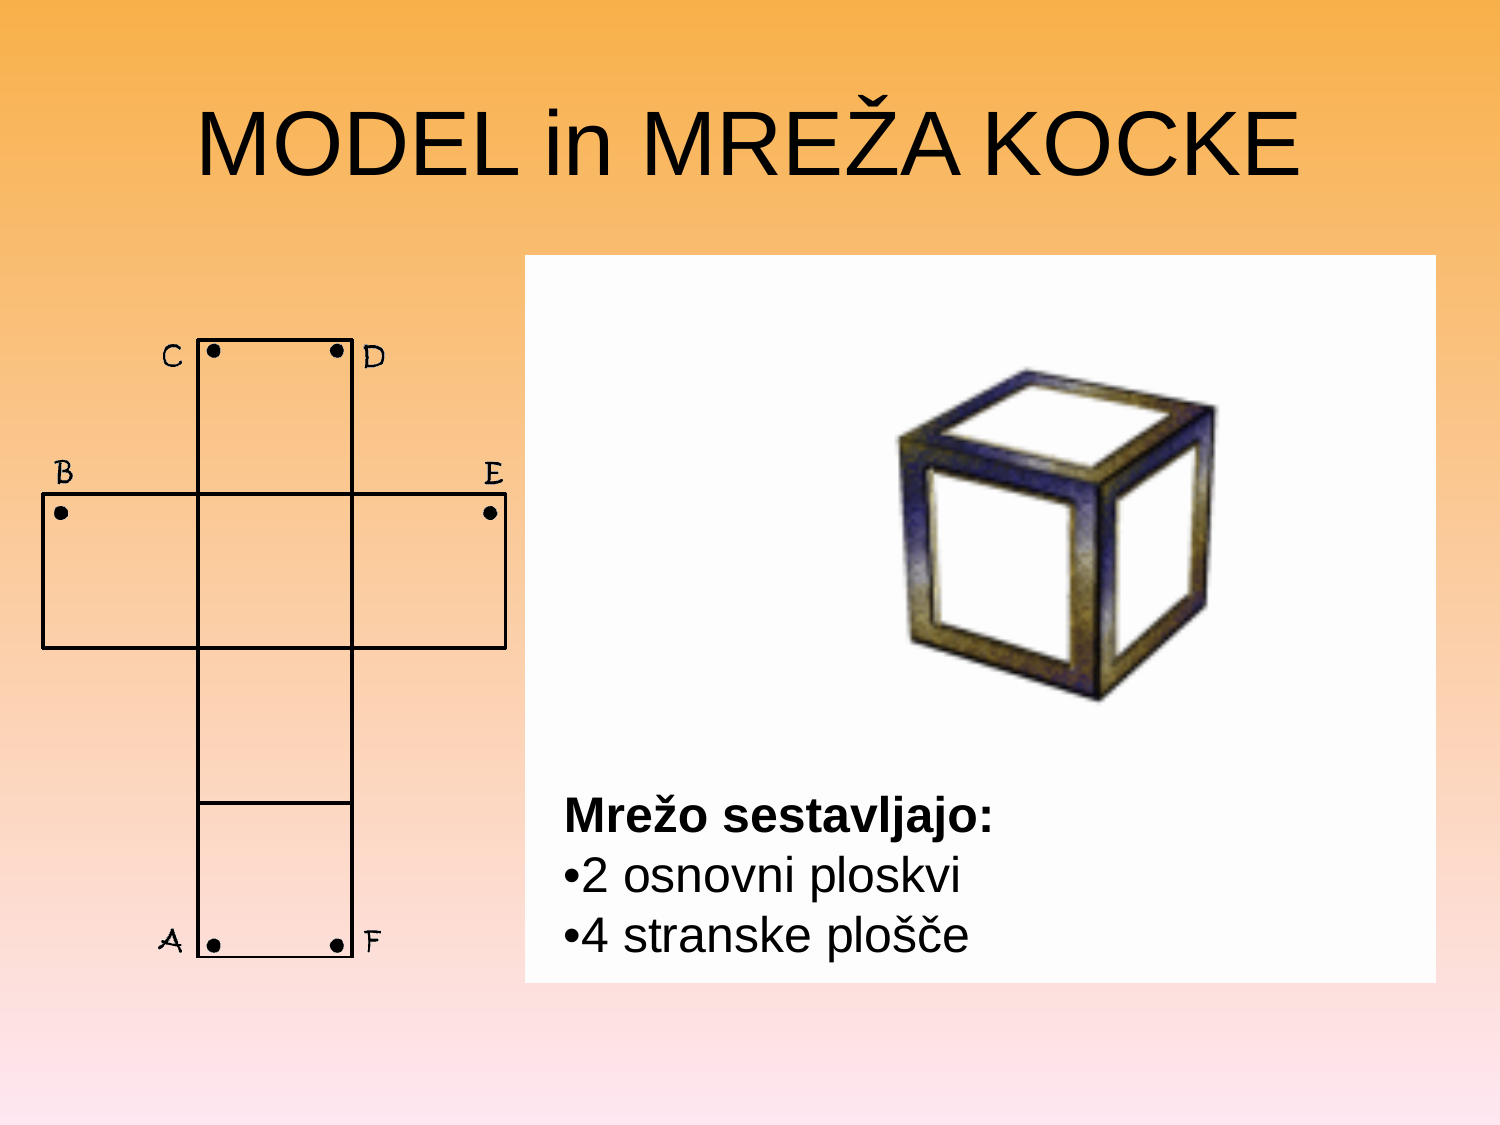

# MODEL in MREŽA KOCKE
Mrežo sestavljajo:
•2 osnovni ploskvi
•4 stranske plošče